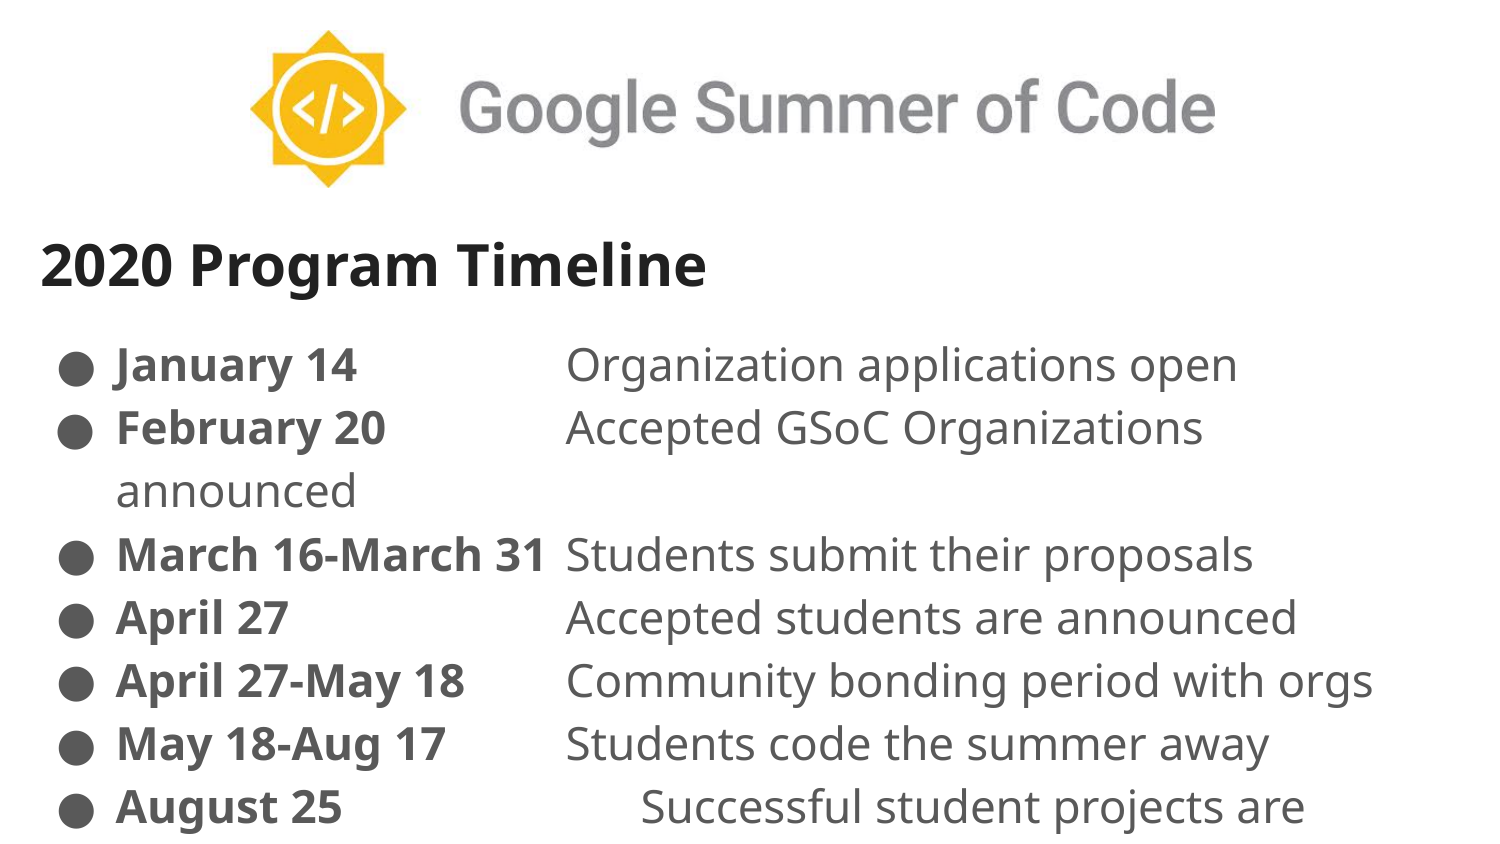

# 2020 Program Timeline
January 14			Organization applications open
February 20			Accepted GSoC Organizations announced
March 16-March 31	Students submit their proposals
April 27				Accepted students are announced
April 27-May 18		Community bonding period with orgs
May 18-Aug 17		Students code the summer away
August 25	 			Successful student projects are announced